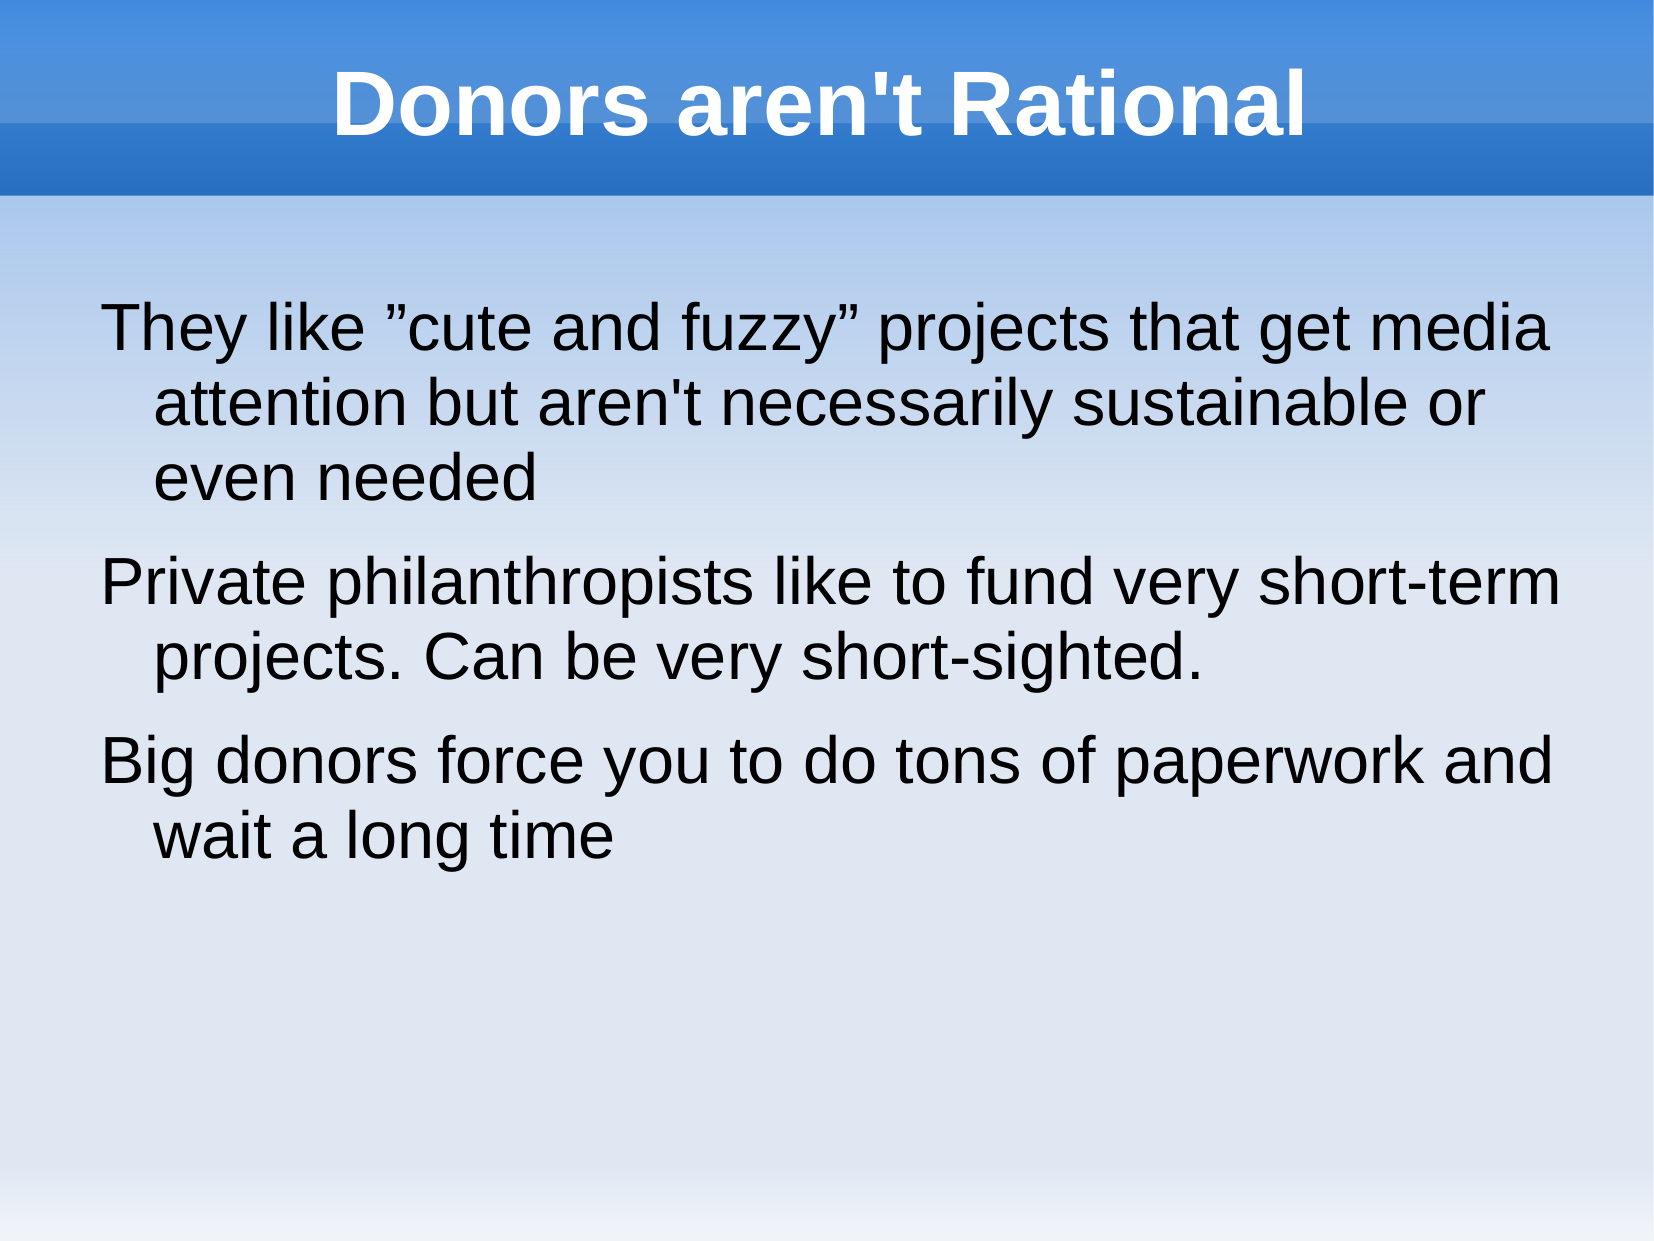

# Donors aren't Rational
They like ”cute and fuzzy” projects that get media attention but aren't necessarily sustainable or even needed
Private philanthropists like to fund very short-term projects. Can be very short-sighted.
Big donors force you to do tons of paperwork and wait a long time